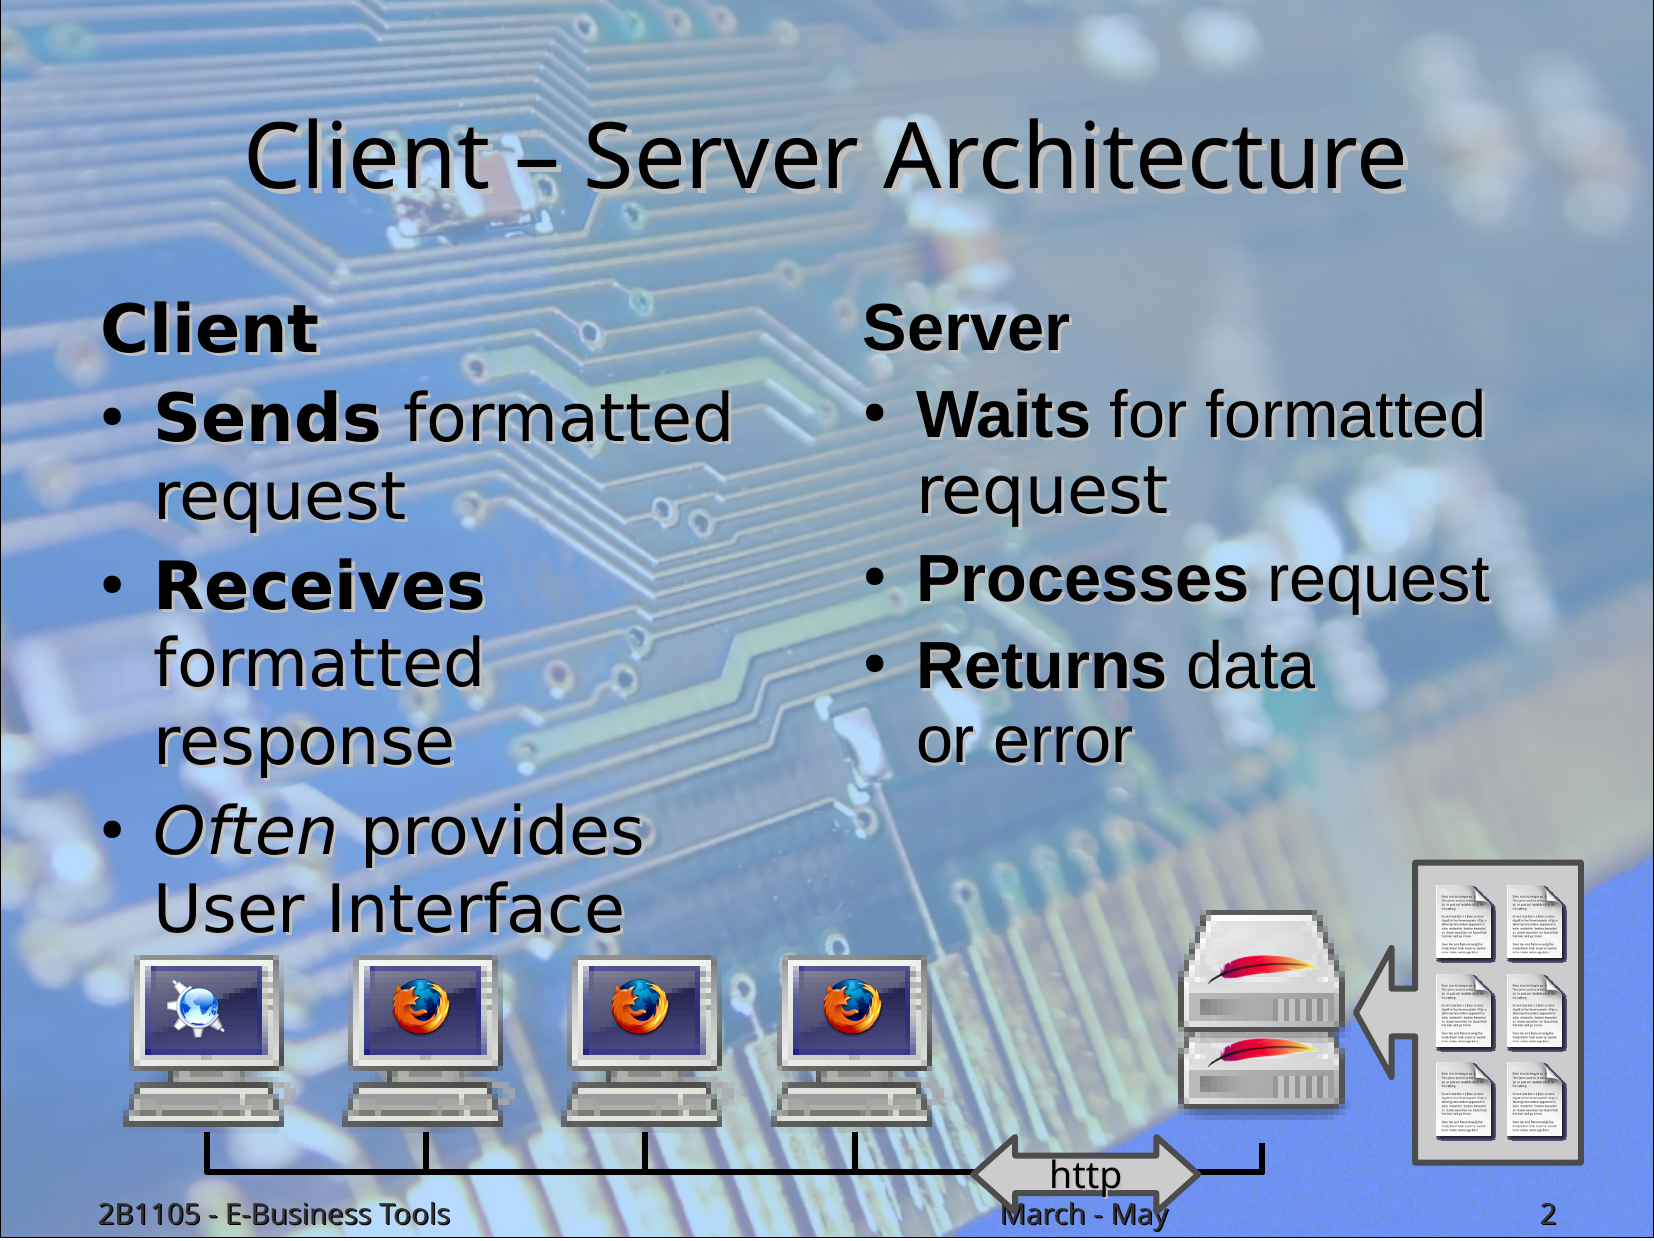

# Client – Server Architecture
Client
Sends formatted
request
Receives formatted response
Often provides User Interface
Server
Waits for formatted
request
Processes request
Returns data
or error
http